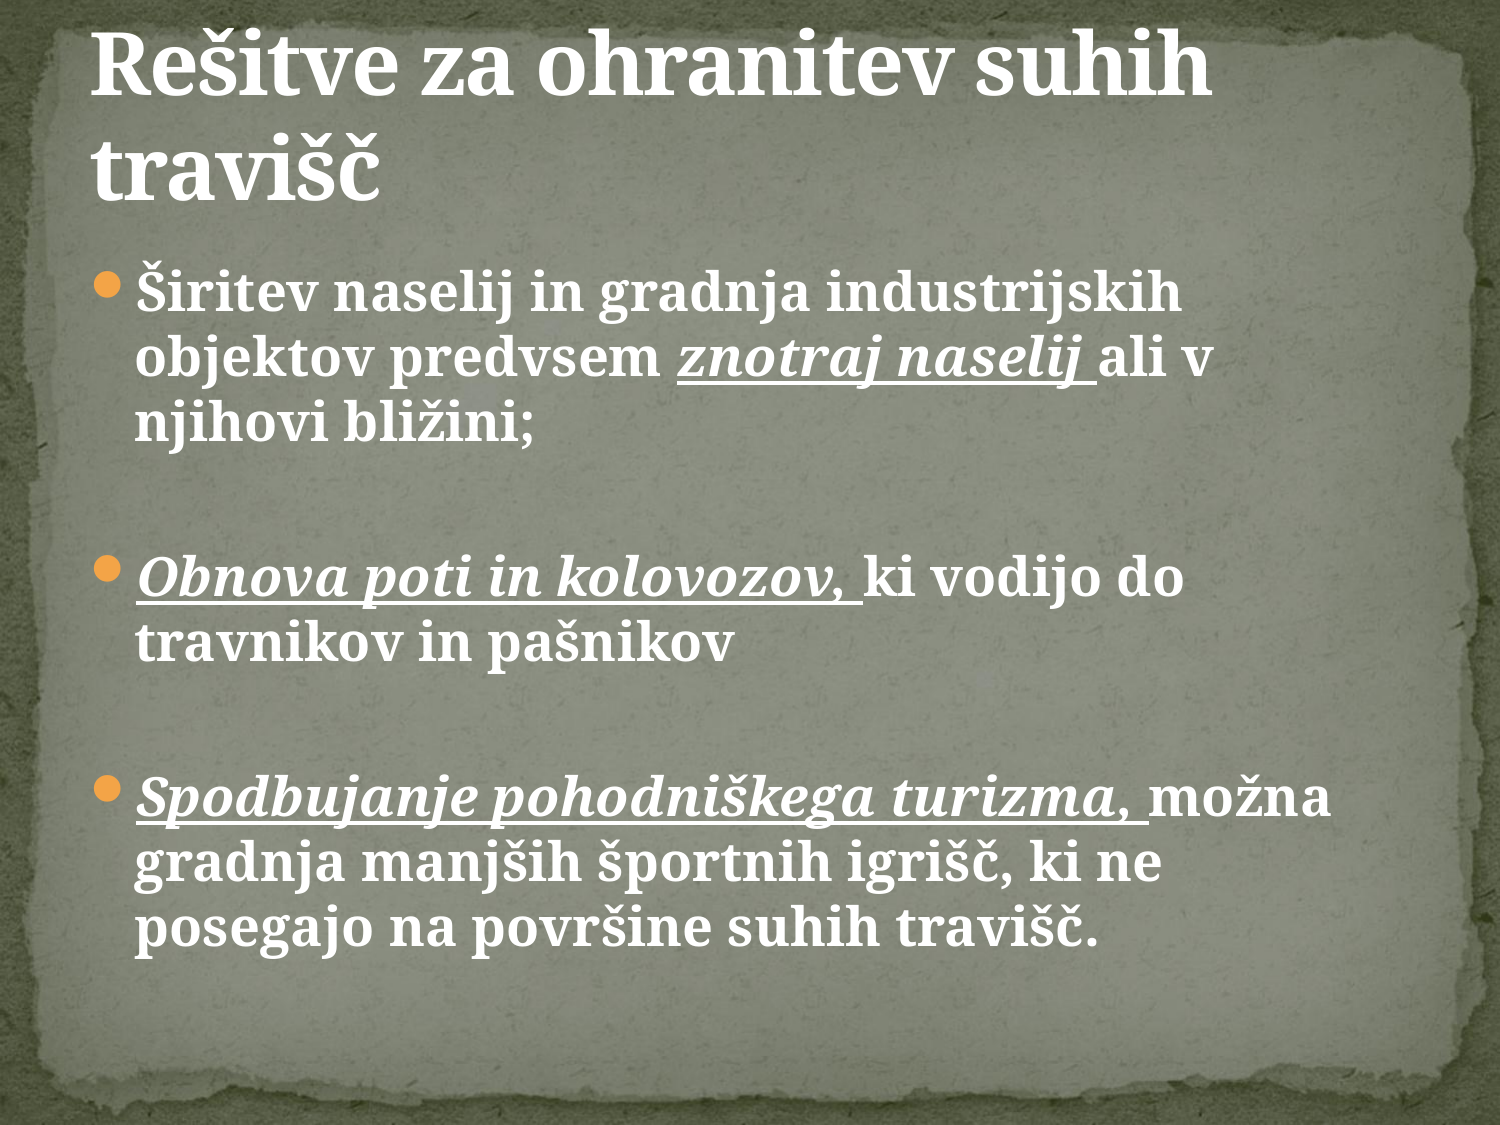

Rešitve za ohranitev suhih travišč
# Širitev naselij in gradnja industrijskih objektov predvsem znotraj naselij ali v njihovi bližini;
Obnova poti in kolovozov, ki vodijo do travnikov in pašnikov
Spodbujanje pohodniškega turizma, možna gradnja manjših športnih igrišč, ki ne posegajo na površine suhih travišč.